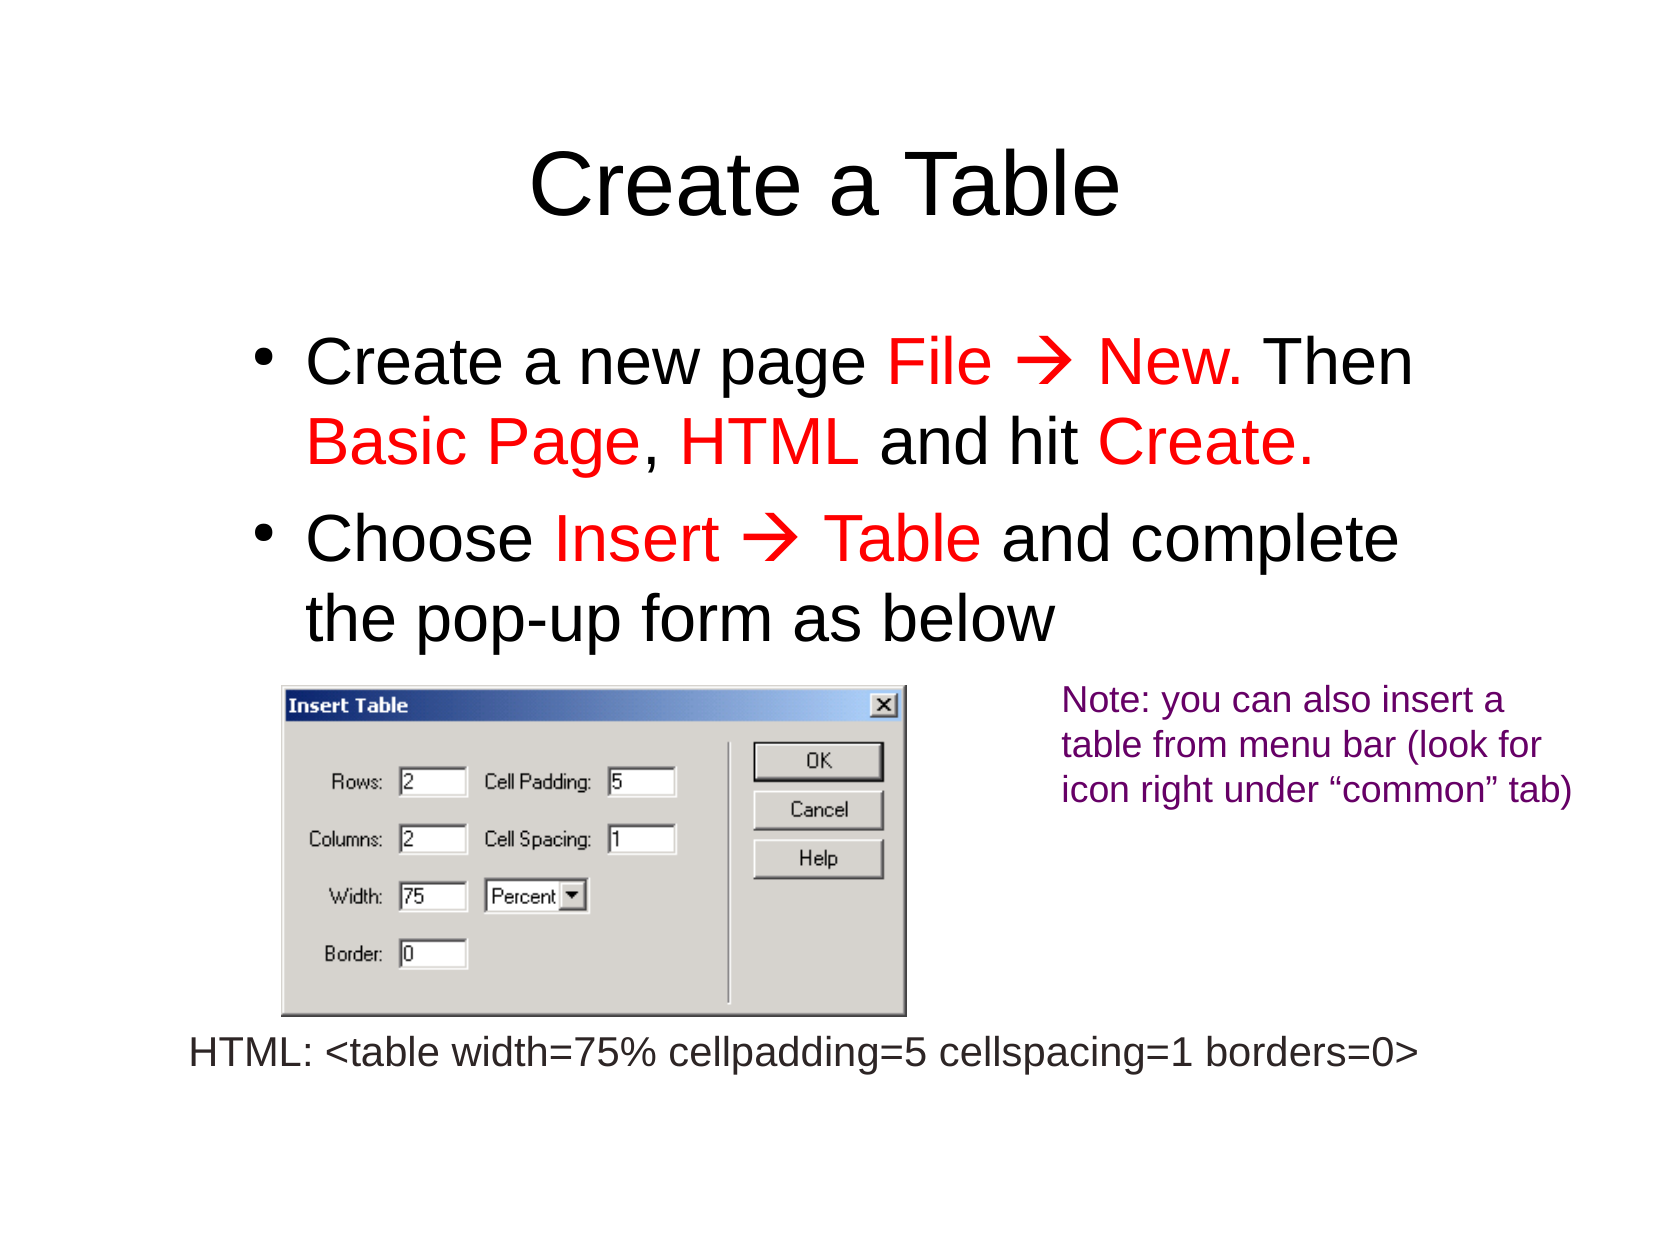

# Create a Table
Create a new page File  New. Then Basic Page, HTML and hit Create.
Choose Insert  Table and complete the pop-up form as below
Note: you can also insert a
table from menu bar (look for
icon right under “common” tab)
HTML: <table width=75% cellpadding=5 cellspacing=1 borders=0>